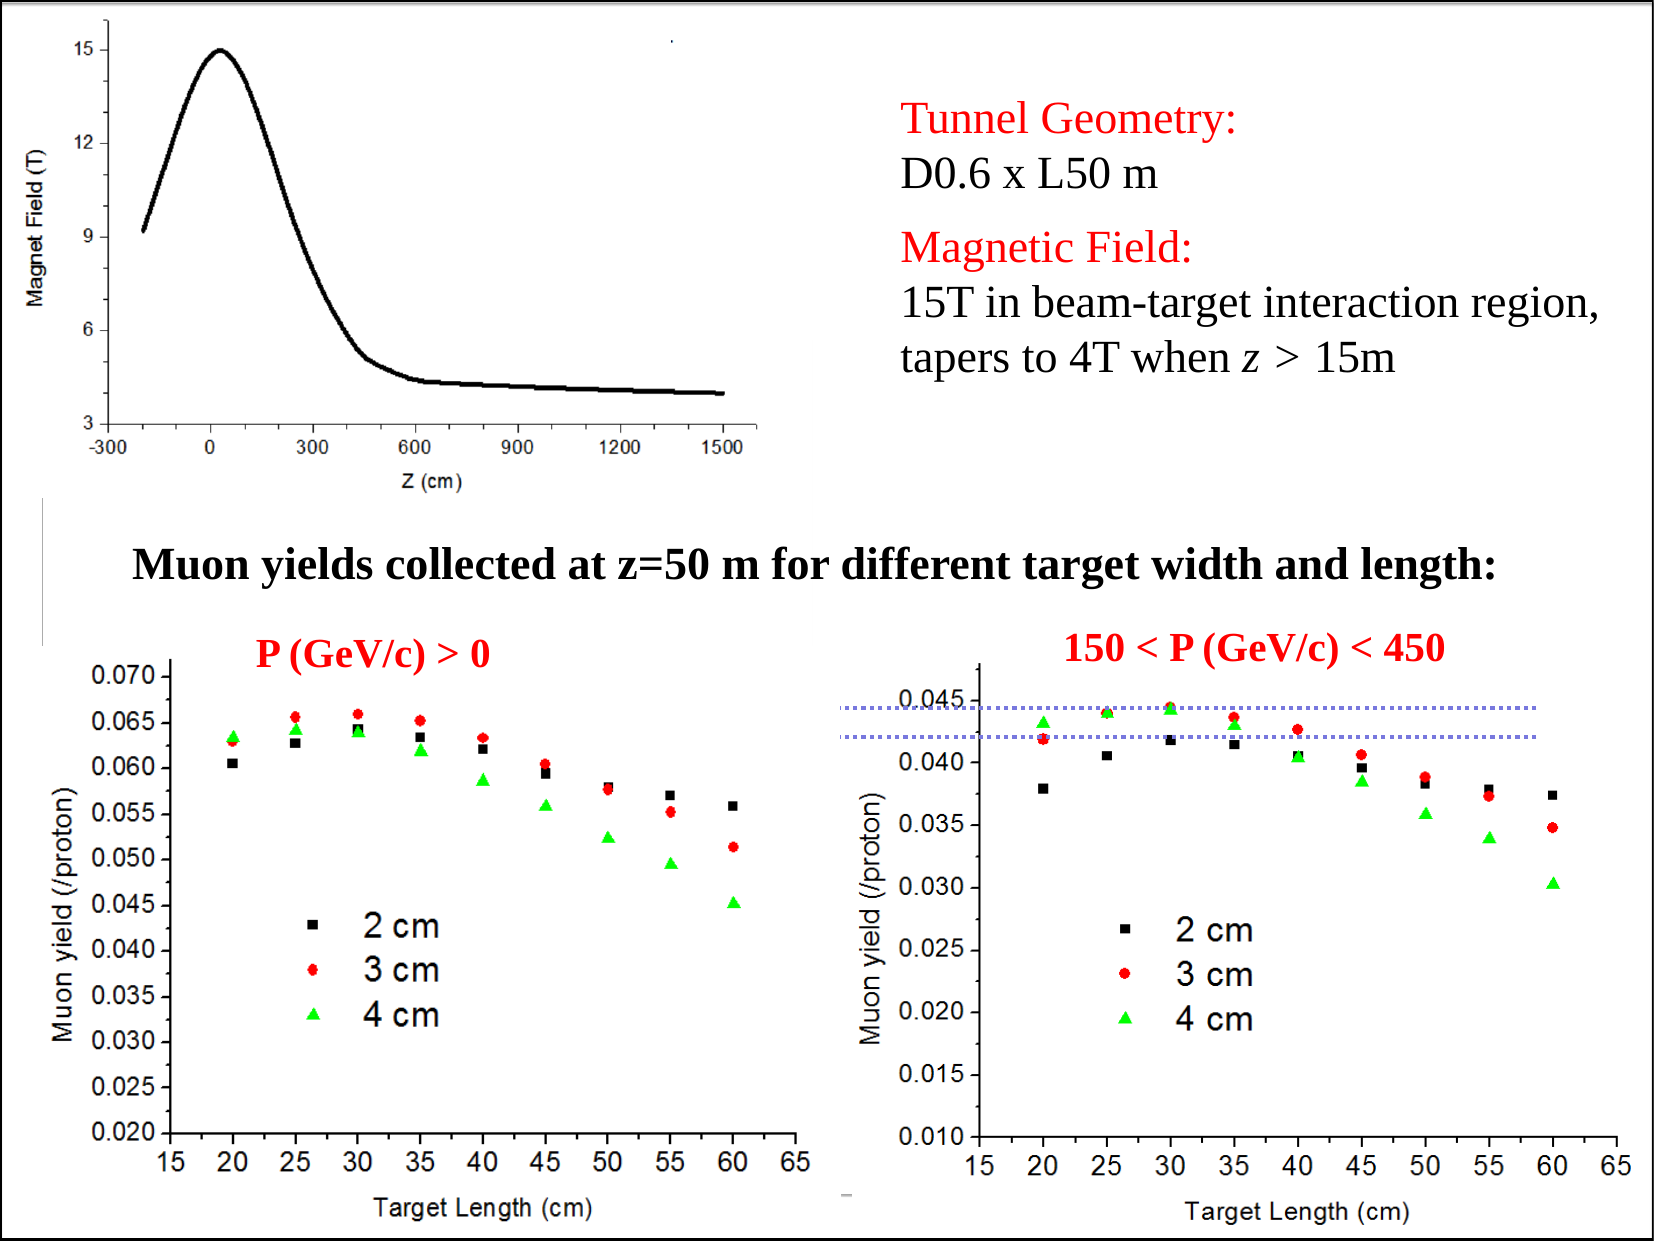

Tunnel Geometry:
D0.6 x L50 m
Magnetic Field:
15T in beam-target interaction region, tapers to 4T when z > 15m
Muon yields collected at z=50 m for different target width and length:
150 < P (GeV/c) < 450
P (GeV/c) > 0